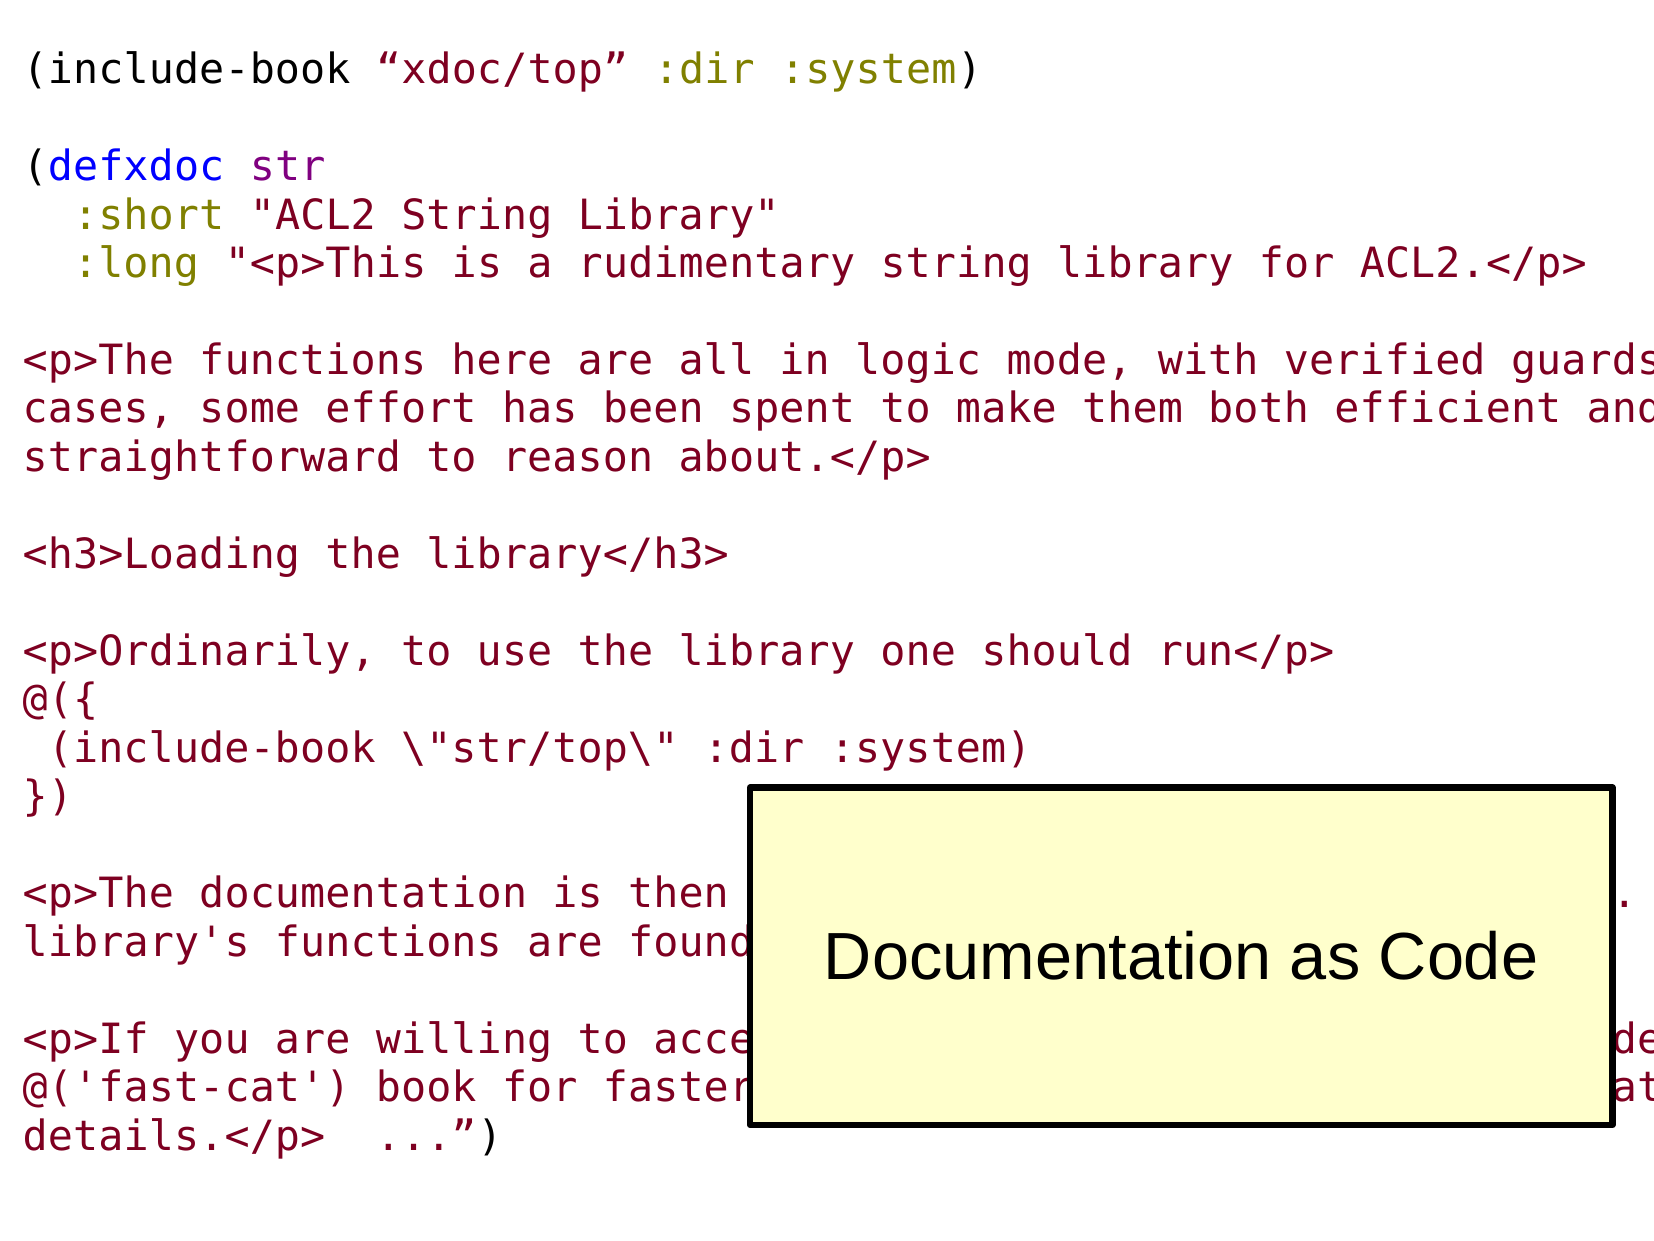

(include-book “xdoc/top” :dir :system)
(defxdoc str
 :short "ACL2 String Library"
 :long "<p>This is a rudimentary string library for ACL2.</p>
<p>The functions here are all in logic mode, with verified guards. In many
cases, some effort has been spent to make them both efficient and relatively
straightforward to reason about.</p>
<h3>Loading the library</h3>
<p>Ordinarily, to use the library one should run</p>
@({
 (include-book \"str/top\" :dir :system)
})
<p>The documentation is then available by typing @(':xdoc str'). All of the
library's functions are found in the @('STR') package.</p>
<p>If you are willing to accept a trust tag, you may also include the
@('fast-cat') book for faster string-concatenation; see @(see cat) for
details.</p> ...”)
Documentation as Code